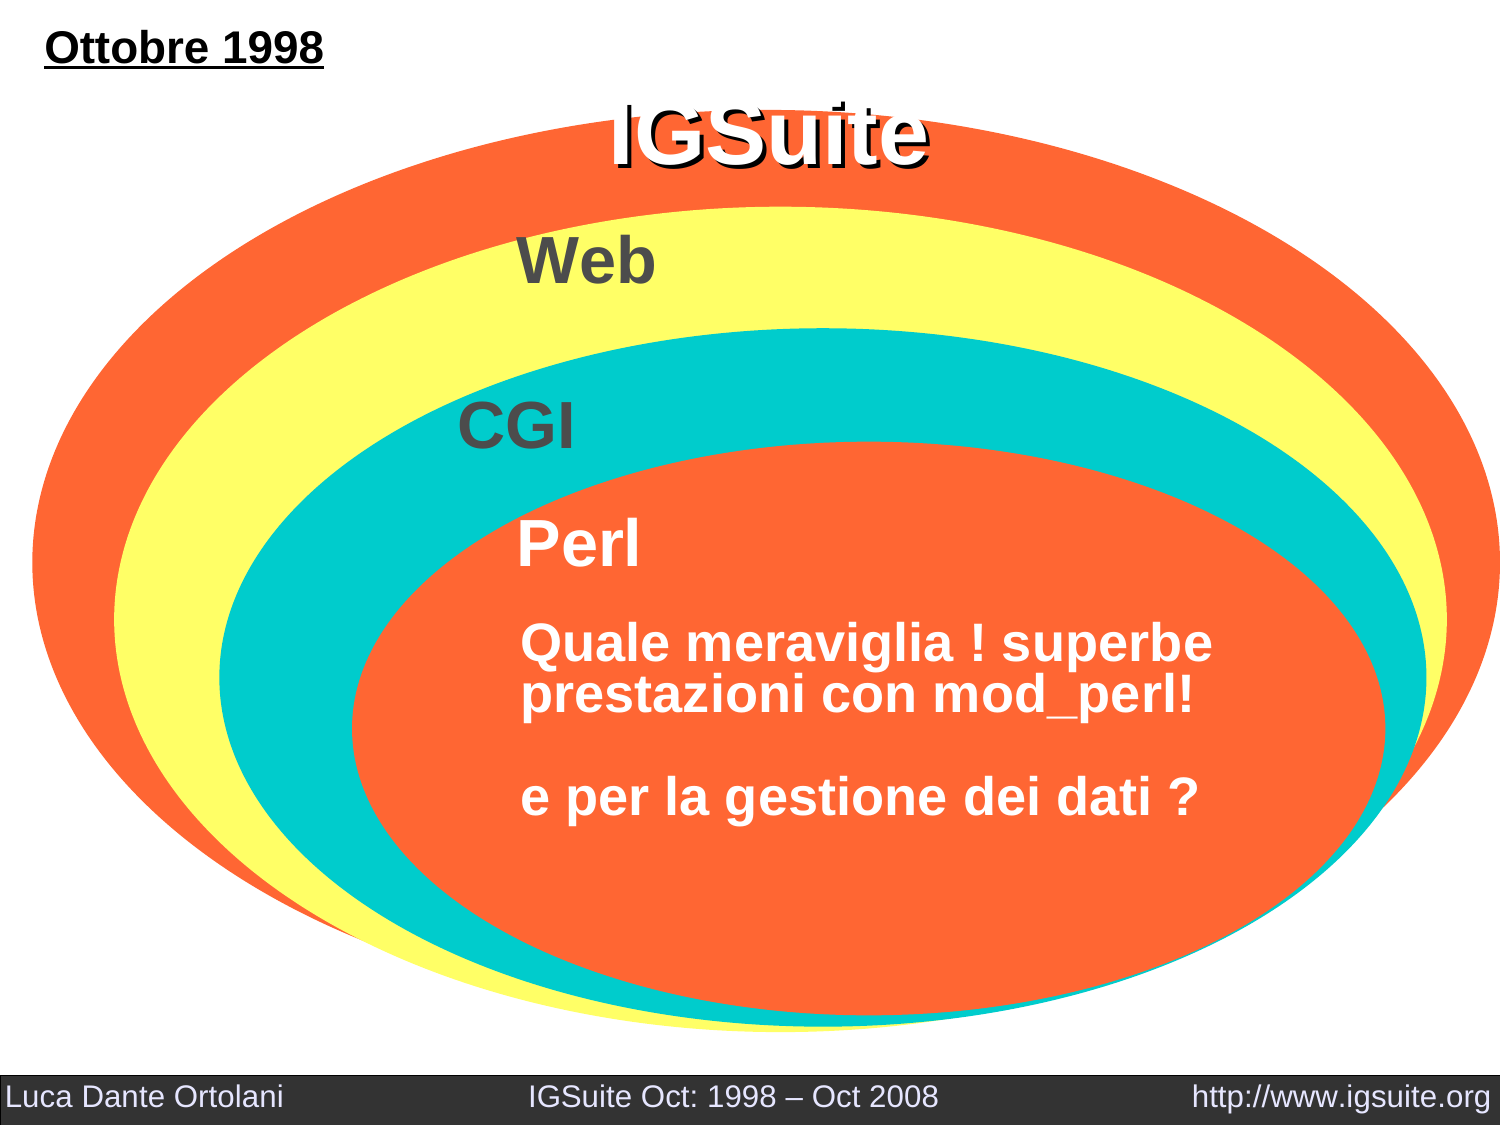

Ottobre 1998
IGSuite
Web
CGI
Perl
Quale meraviglia ! superbe
prestazioni con mod_perl!
e per la gestione dei dati ?
Luca Dante Ortolani IGSuite Oct: 1998 – Oct 2008 http://www.igsuite.org